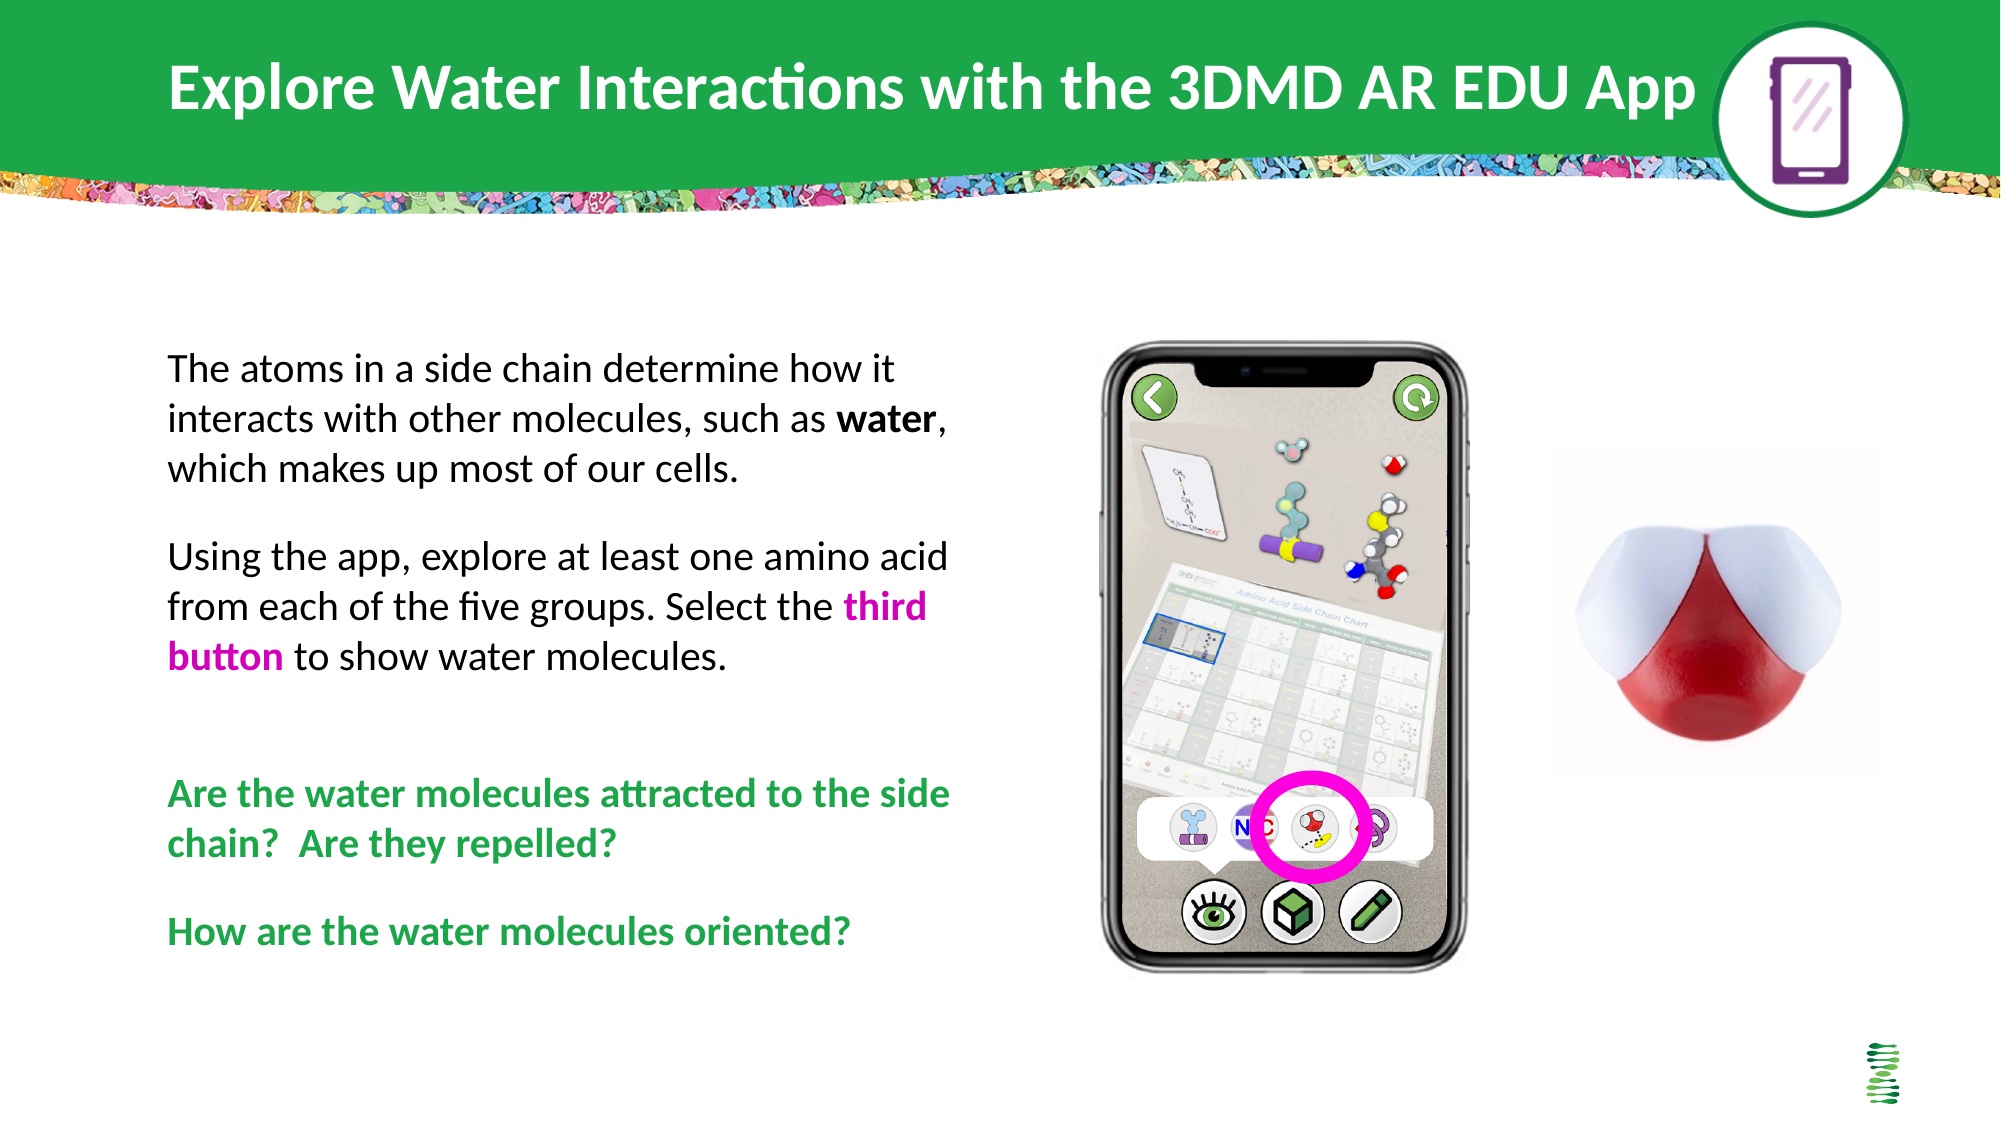

Explore Water Interactions with the 3DMD AR EDU App
The atoms in a side chain determine how it interacts with other molecules, such as water, which makes up most of our cells.
Using the app, explore at least one amino acid from each of the five groups. Select the third button to show water molecules.
Are the water molecules attracted to the side chain?  Are they repelled?
How are the water molecules oriented?